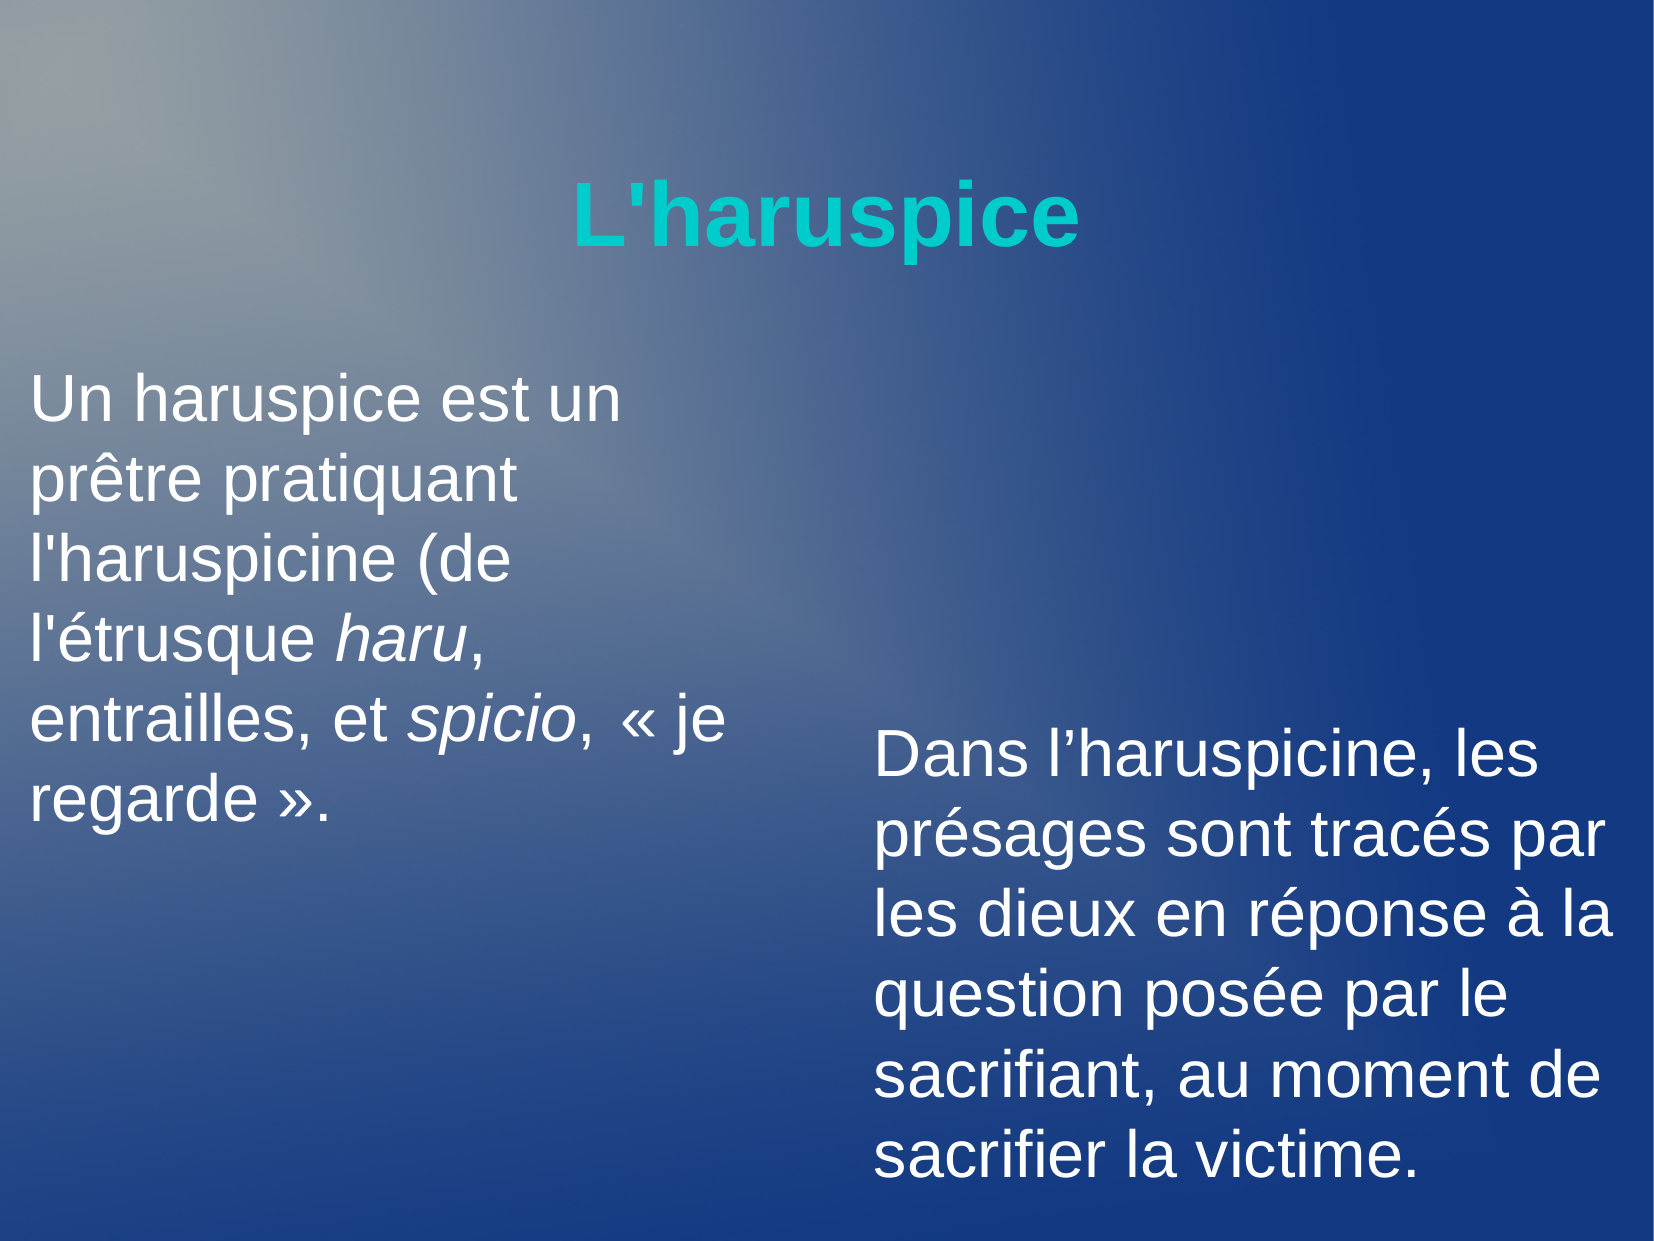

# L'haruspice
Un haruspice est un prêtre pratiquant l'haruspicine (de l'étrusque haru, entrailles, et spicio, 	« je regarde ».
Dans l’haruspicine, les présages sont tracés par les dieux en réponse à la question posée par le sacrifiant, au moment de sacrifier la victime.